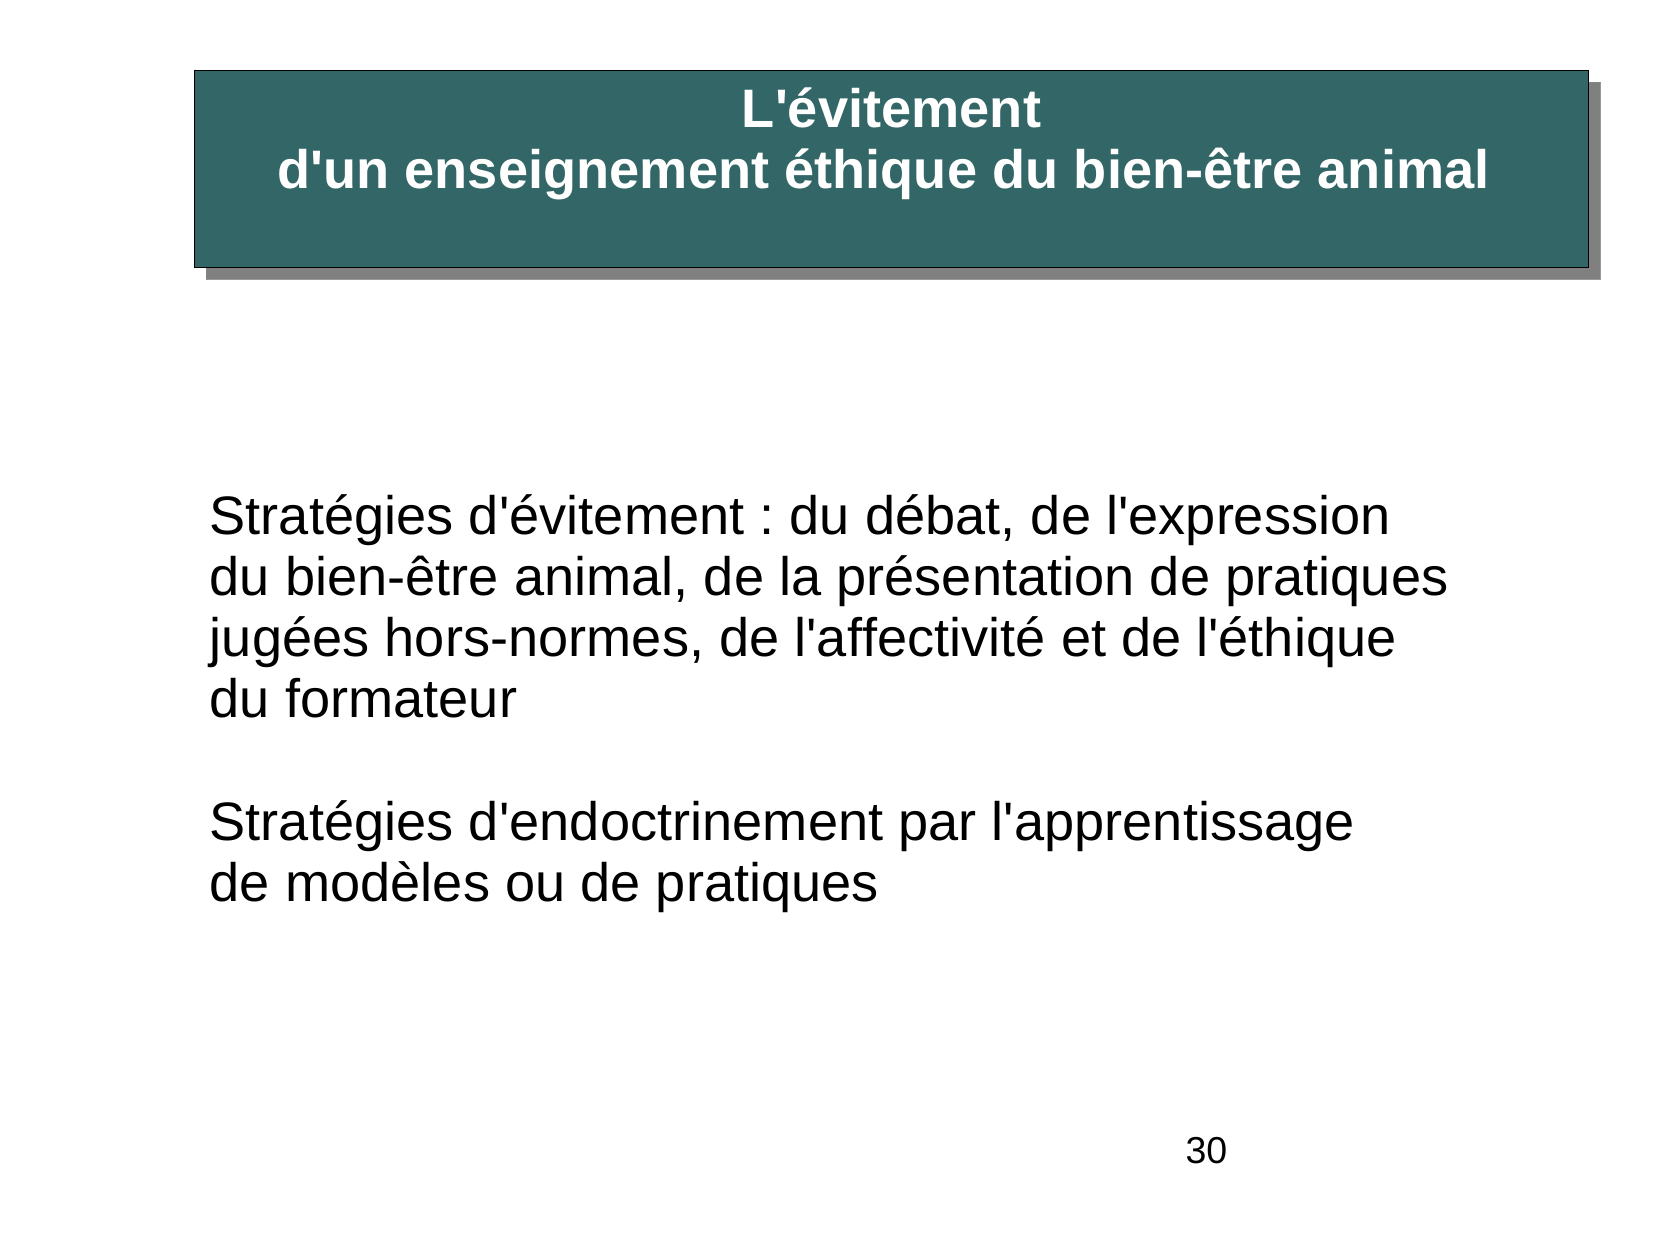

#
L'évitement
d'un enseignement éthique du bien-être animal
Stratégies d'évitement : du débat, de l'expression
du bien-être animal, de la présentation de pratiques
jugées hors-normes, de l'affectivité et de l'éthique
du formateur
Stratégies d'endoctrinement par l'apprentissage
de modèles ou de pratiques
30